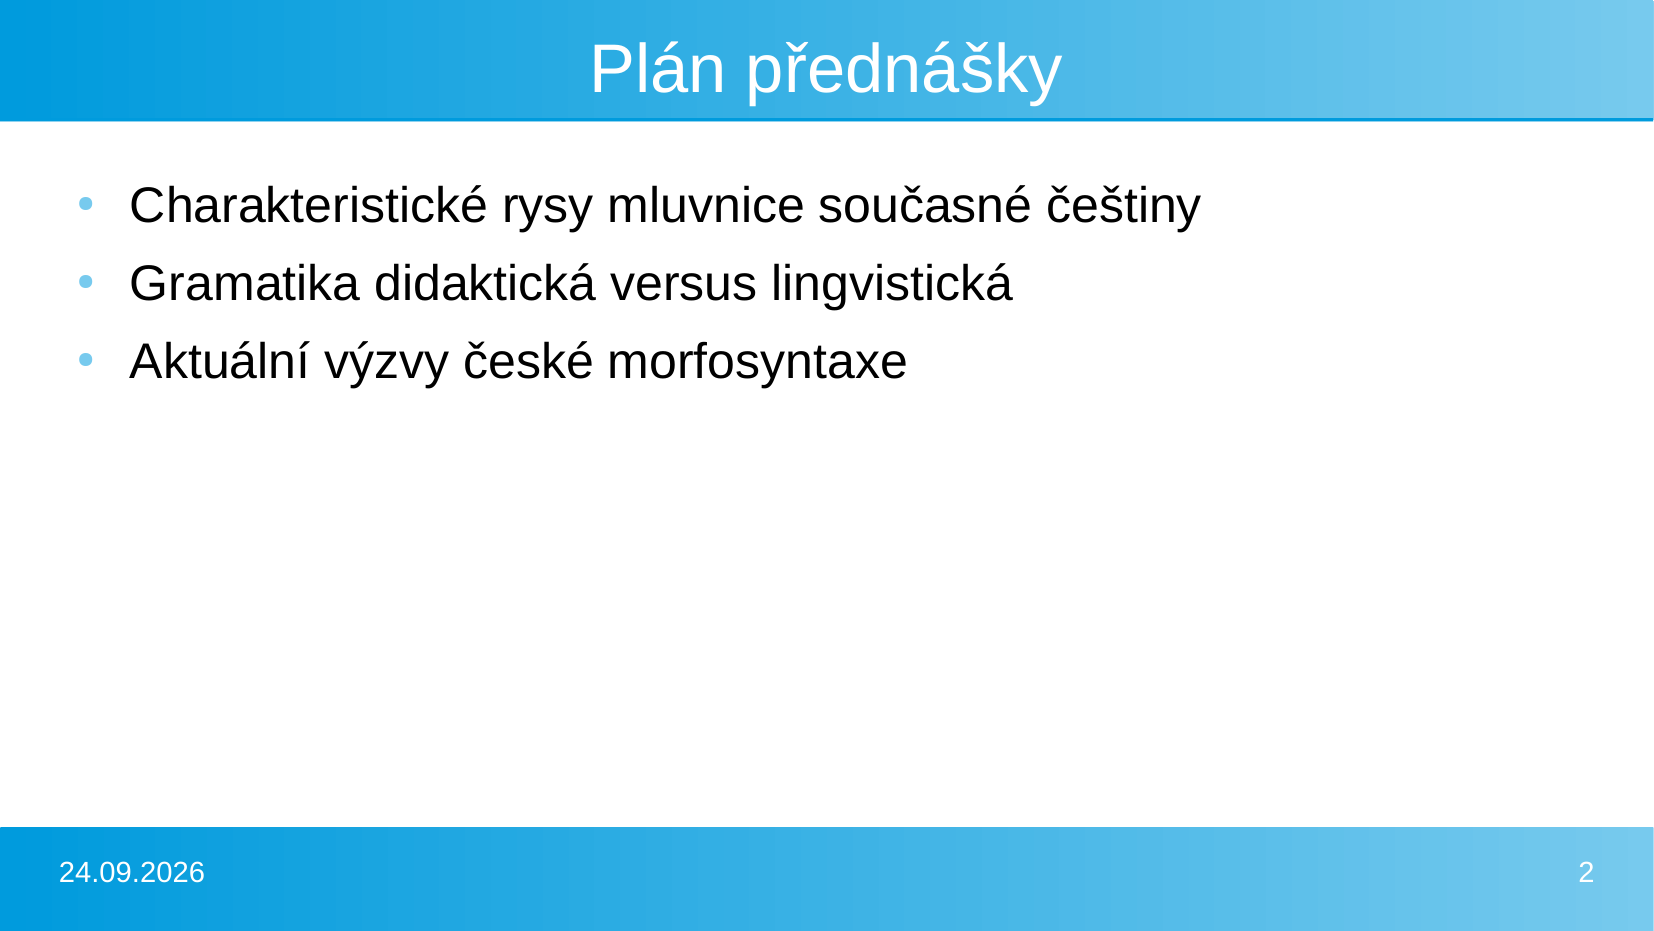

# Plán přednášky
Charakteristické rysy mluvnice současné češtiny
Gramatika didaktická versus lingvistická
Aktuální výzvy české morfosyntaxe
2